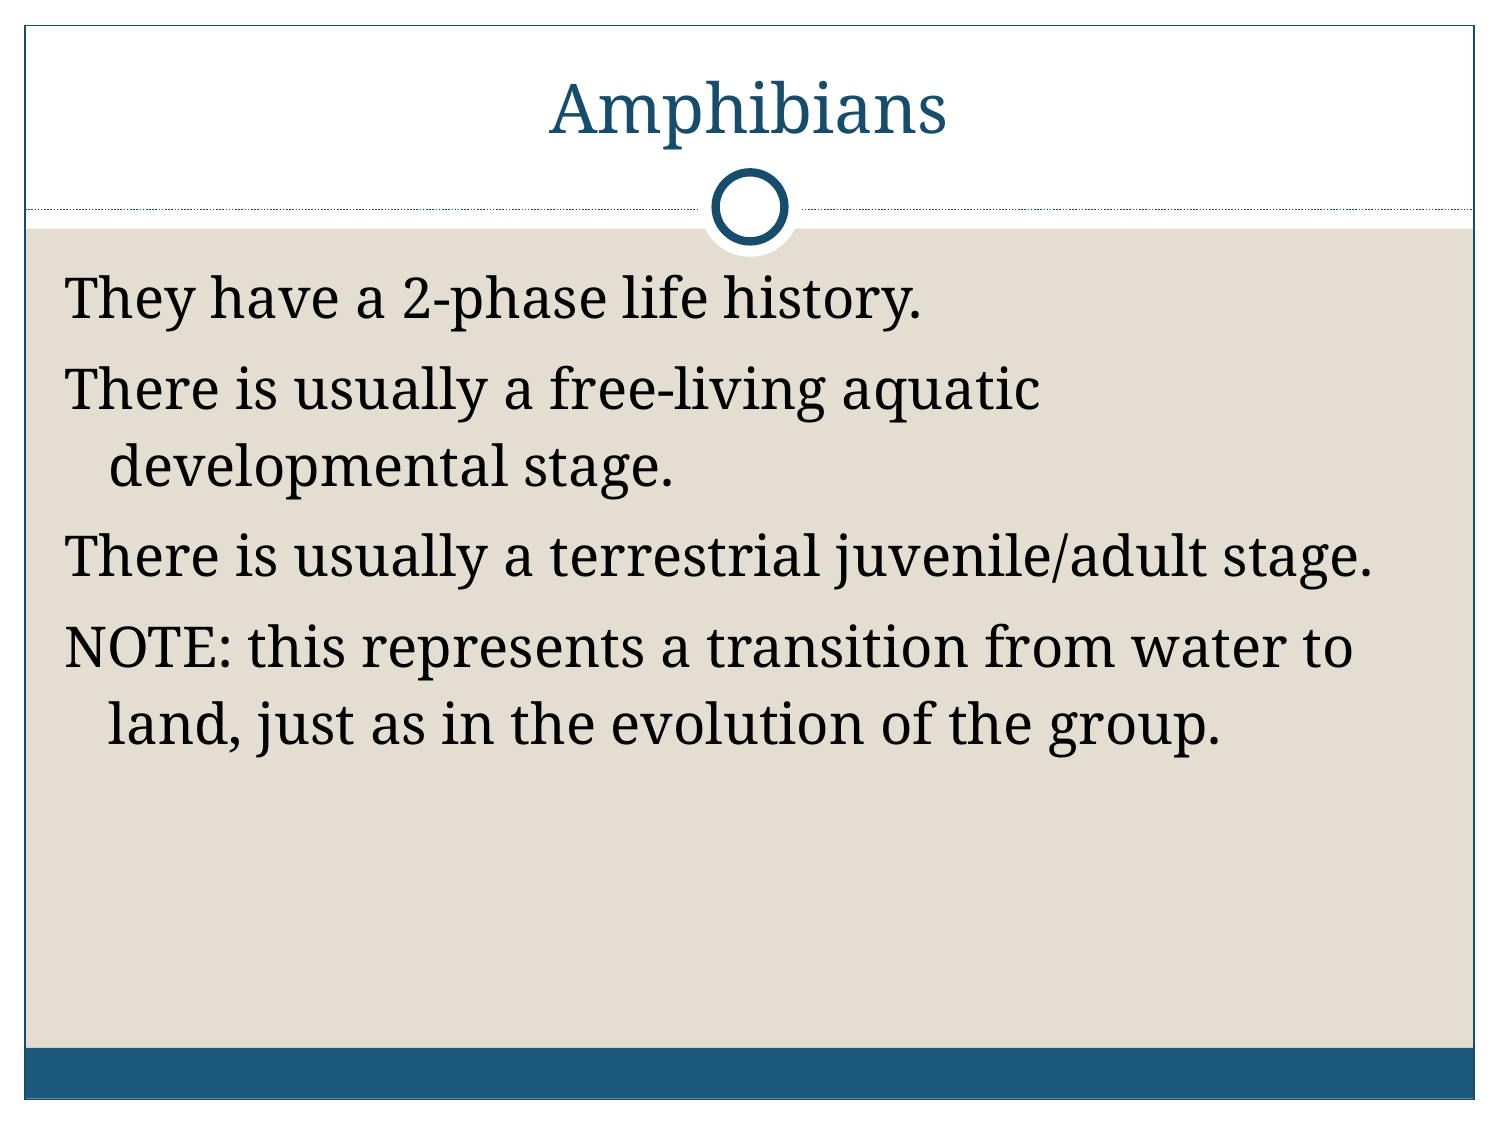

# Amphibians
They have a 2-phase life history.
There is usually a free-living aquatic developmental stage.
There is usually a terrestrial juvenile/adult stage.
NOTE: this represents a transition from water to land, just as in the evolution of the group.